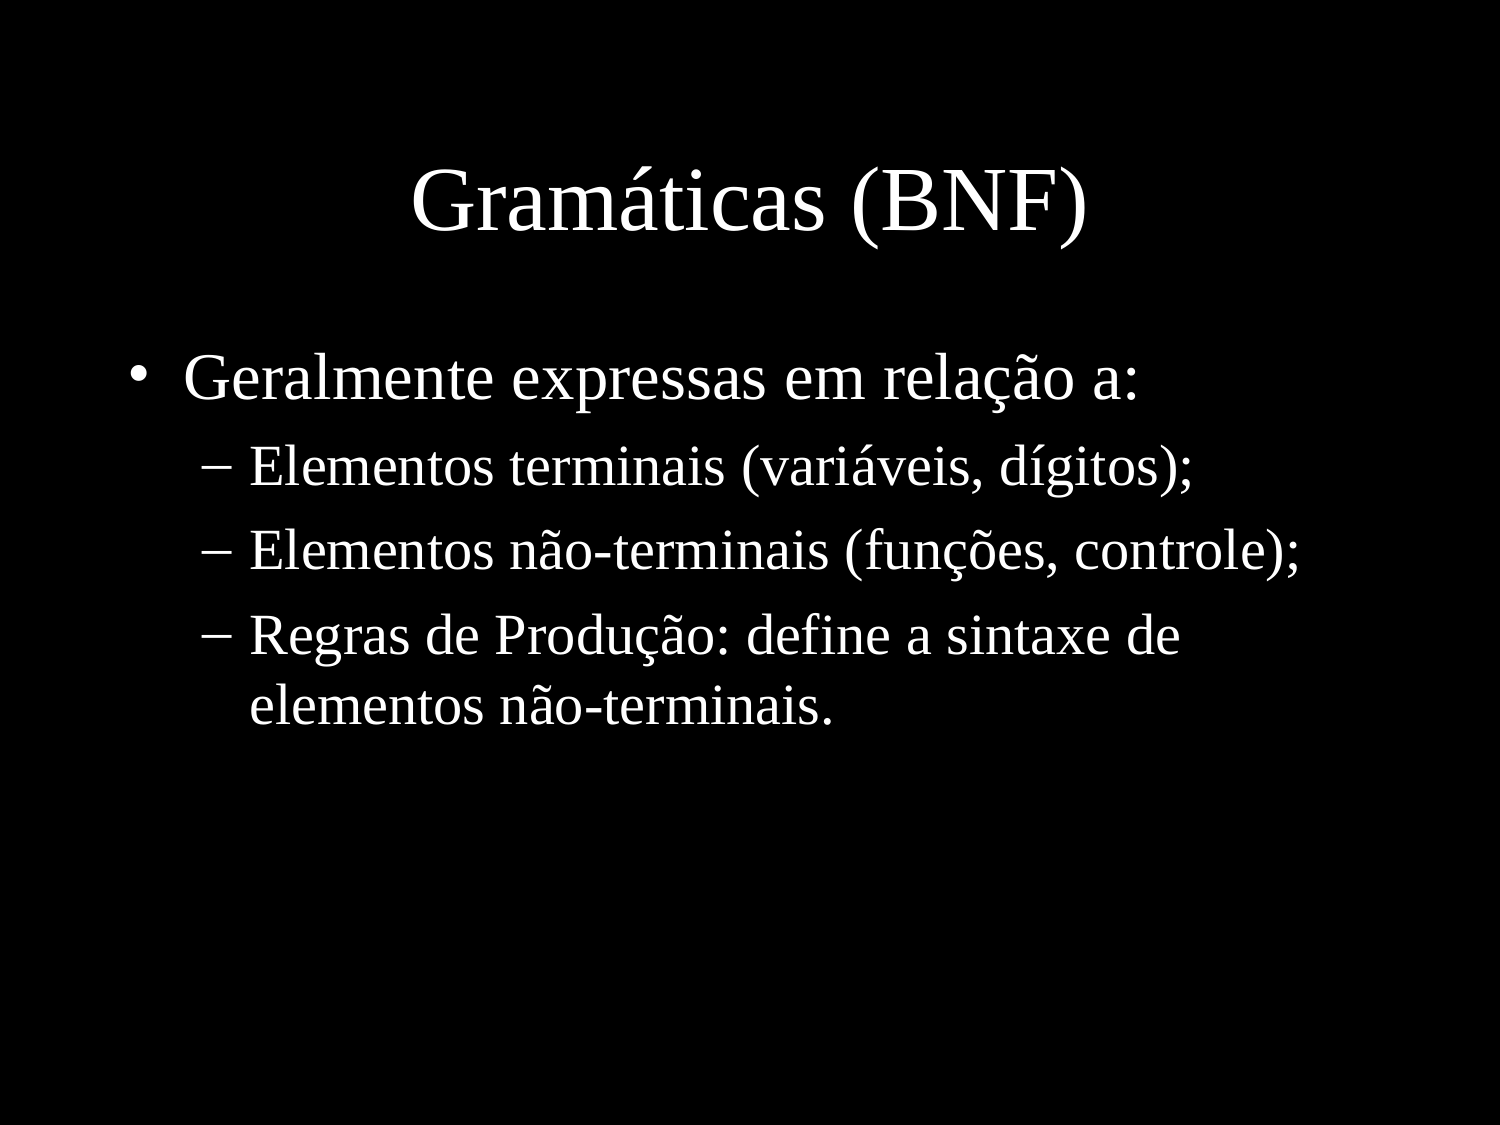

# Gramáticas (BNF)
Geralmente expressas em relação a:
Elementos terminais (variáveis, dígitos);
Elementos não-terminais (funções, controle);
Regras de Produção: define a sintaxe de elementos não-terminais.